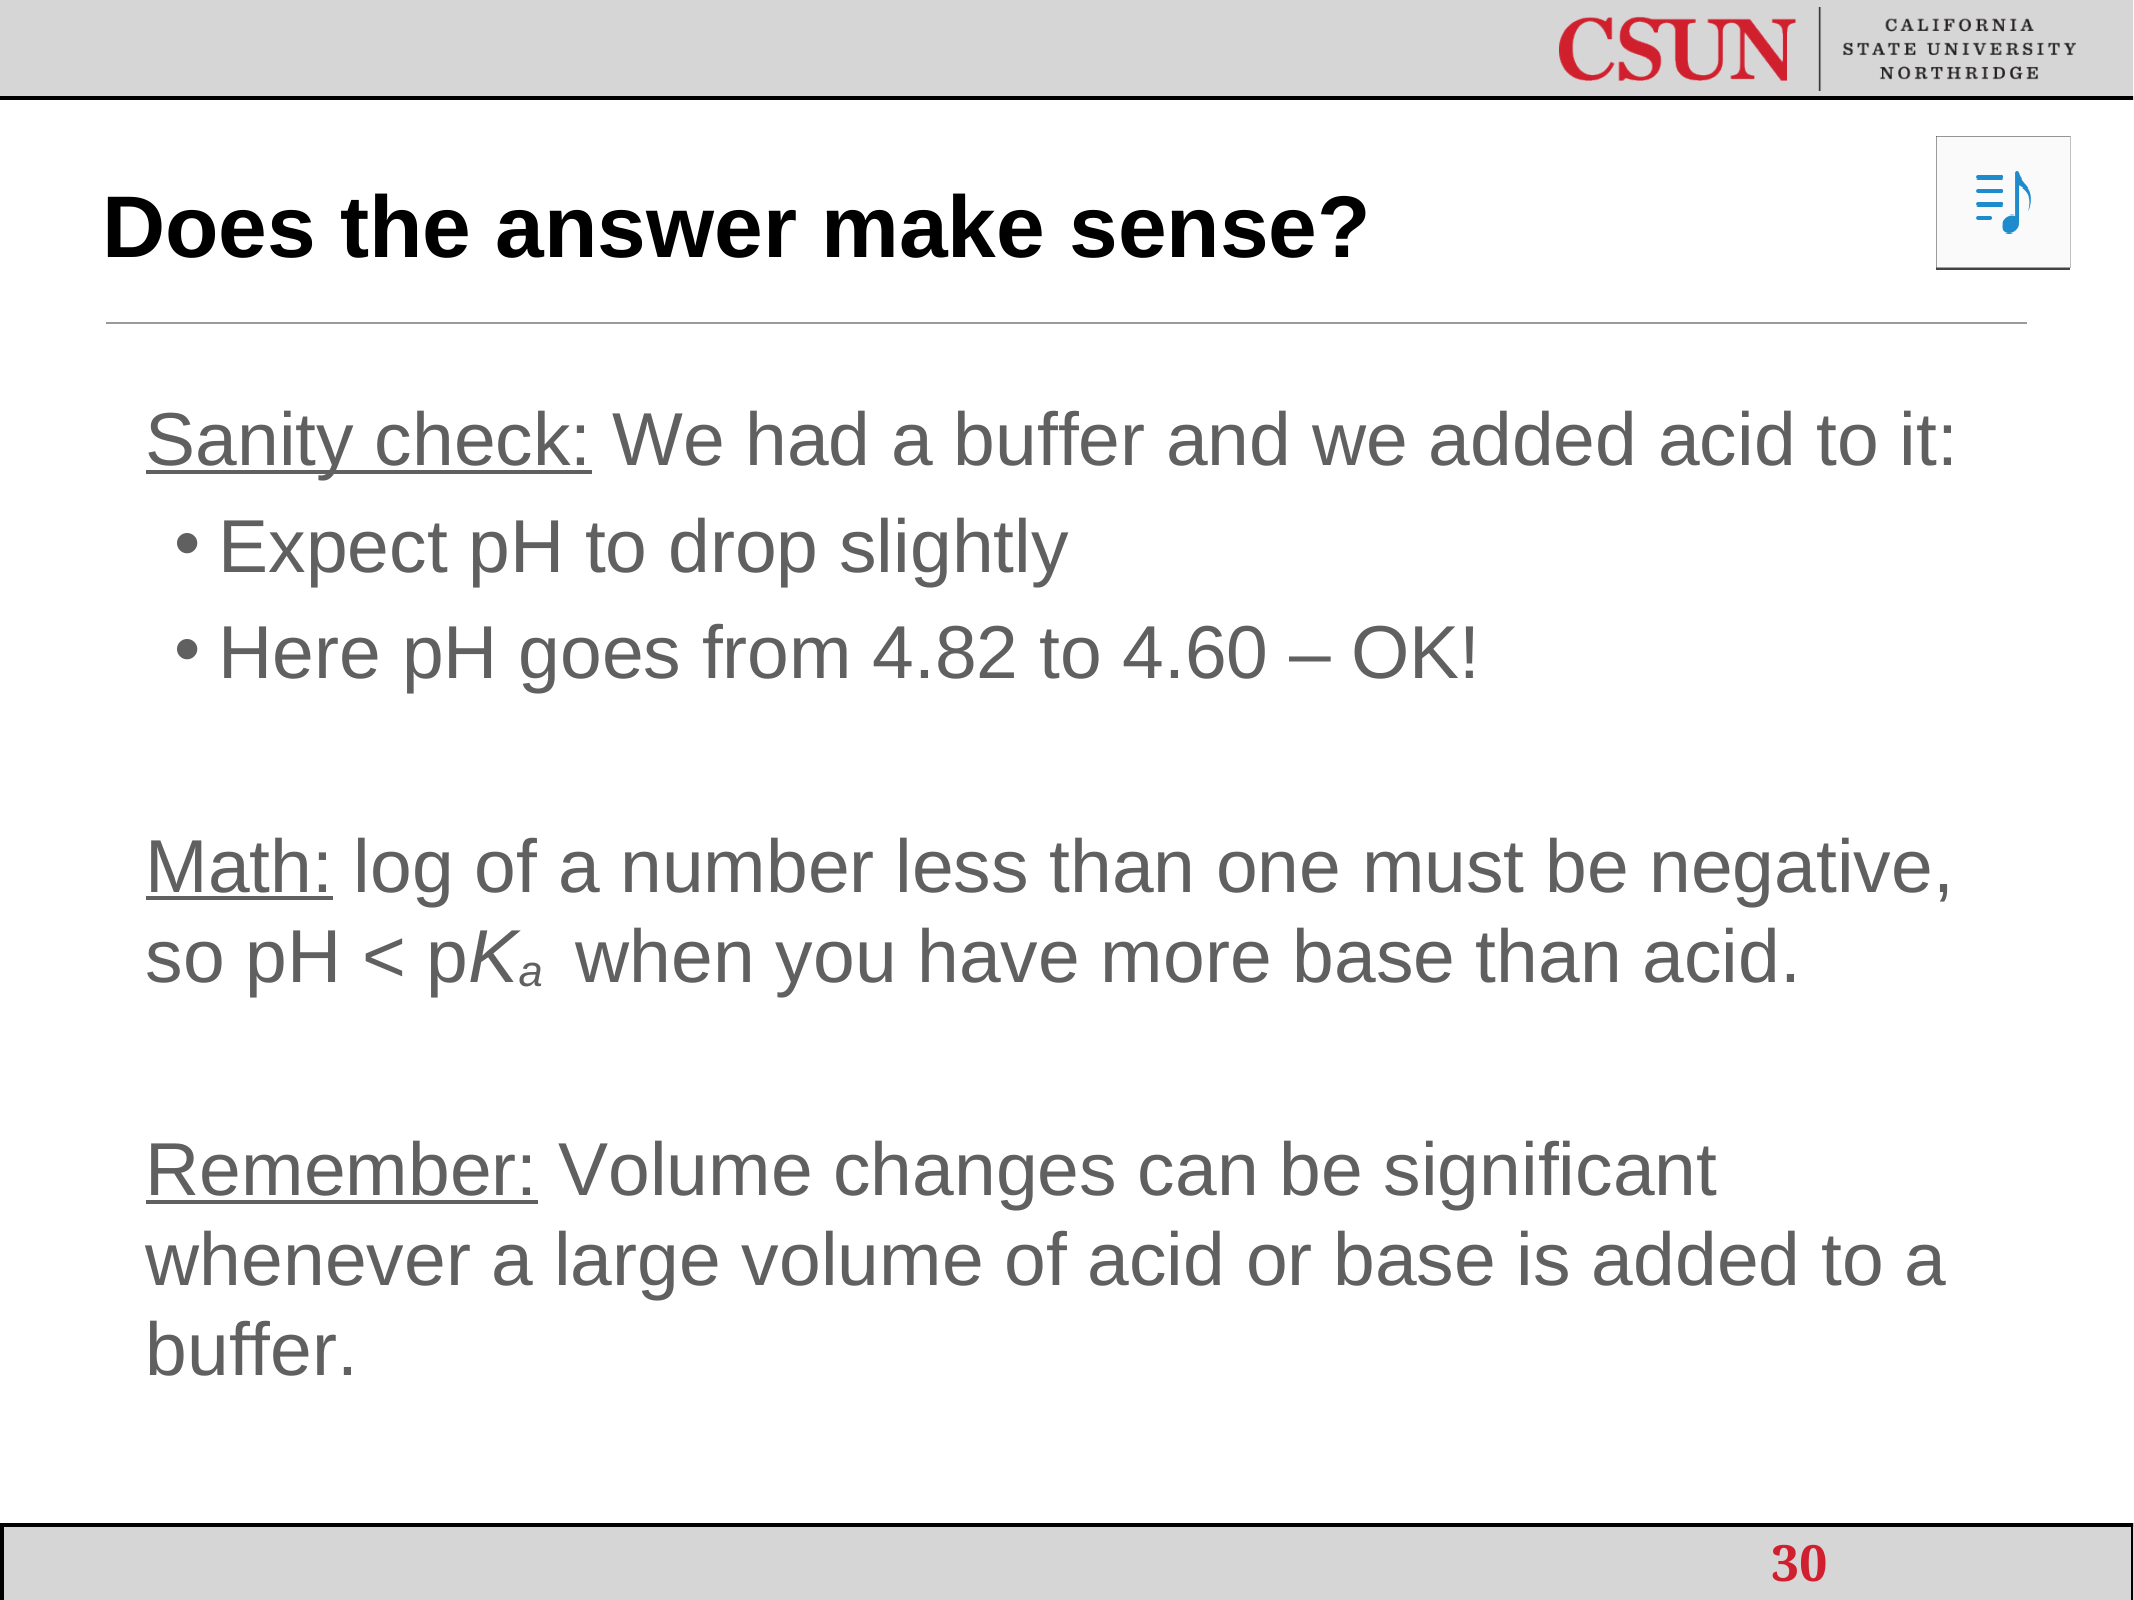

# Does the answer make sense?
Sanity check: We had a buffer and we added acid to it:
Expect pH to drop slightly
Here pH goes from 4.82 to 4.60 – OK!
Math: log of a number less than one must be negative, so pH < pKa when you have more base than acid.
Remember: Volume changes can be significant whenever a large volume of acid or base is added to a buffer.
30